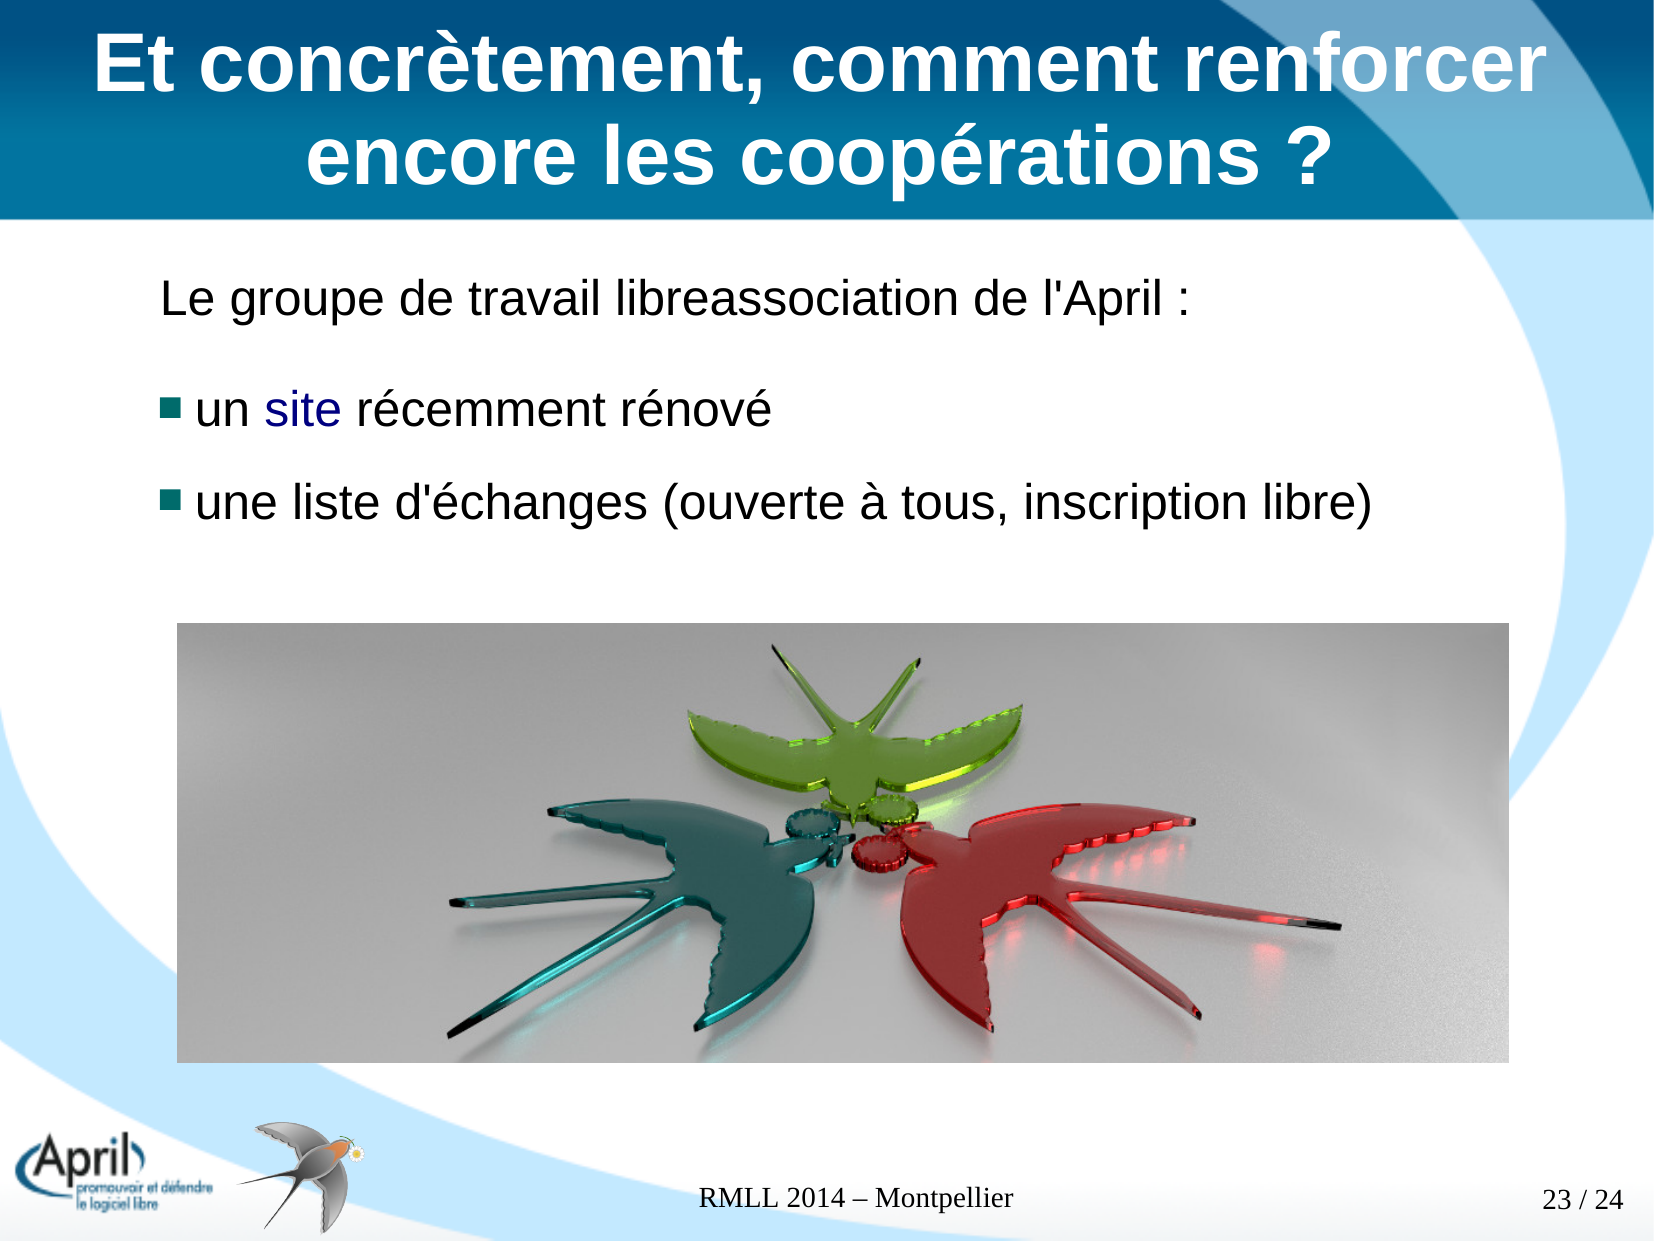

# Et concrètement, comment renforcer encore les coopérations ?
Le groupe de travail libreassociation de l'April :
 un site récemment rénové
 une liste d'échanges (ouverte à tous, inscription libre)
23
L'informatique libre